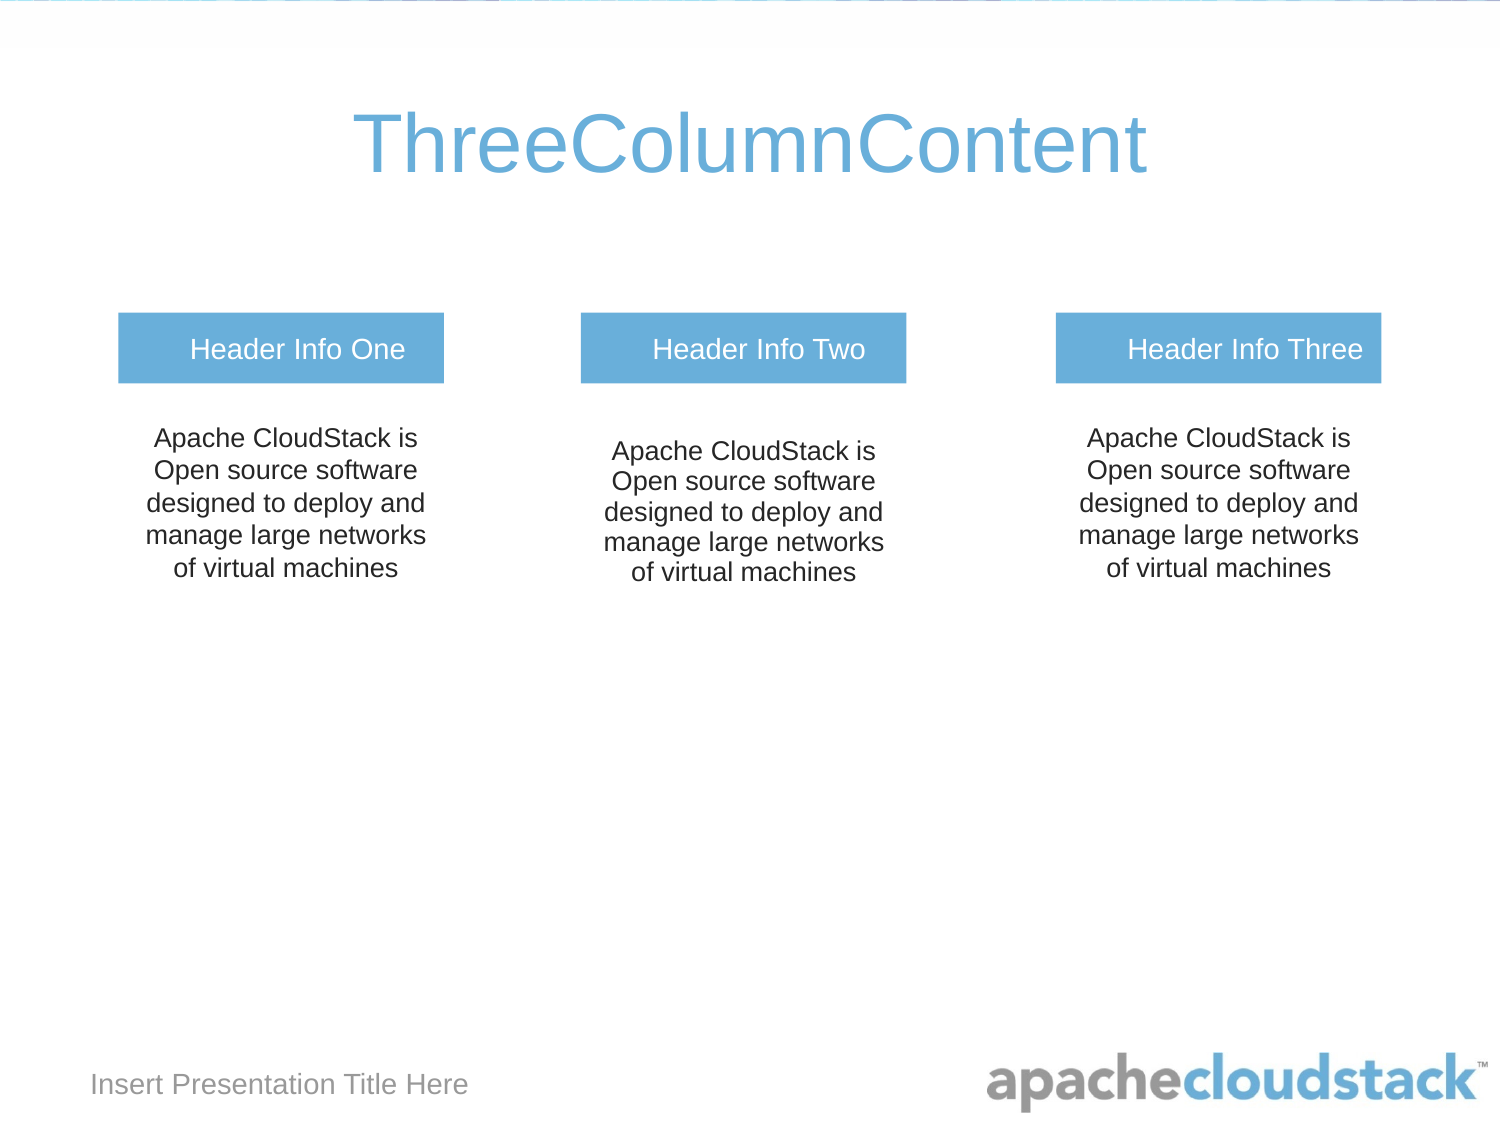

# ThreeColumnContent
Header Info One
Header Info Two
Header Info Three
Apache CloudStack is
Open source software
designed to deploy and
manage large networks
of virtual machines
Apache CloudStack is
Open source software
designed to deploy and
manage large networks
of virtual machines
Apache CloudStack is
Open source software
designed to deploy and
manage large networks
of virtual machines
Insert Presentation Title Here